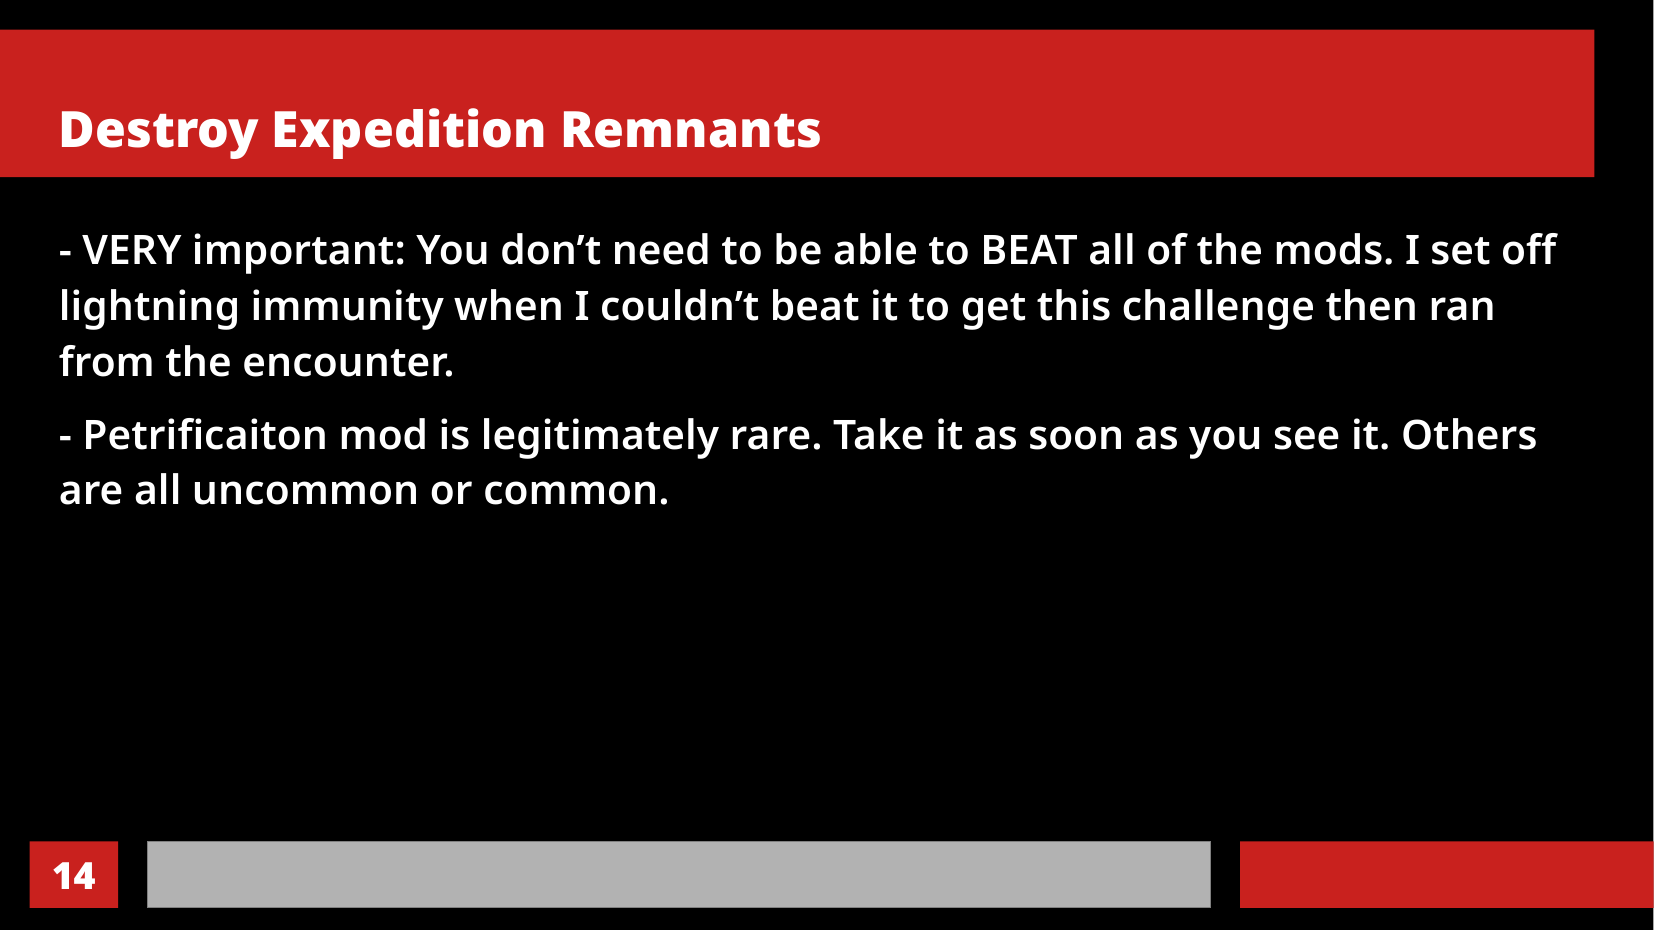

# Destroy Expedition Remnants
- VERY important: You don’t need to be able to BEAT all of the mods. I set off lightning immunity when I couldn’t beat it to get this challenge then ran from the encounter.
- Petrificaiton mod is legitimately rare. Take it as soon as you see it. Others are all uncommon or common.
14